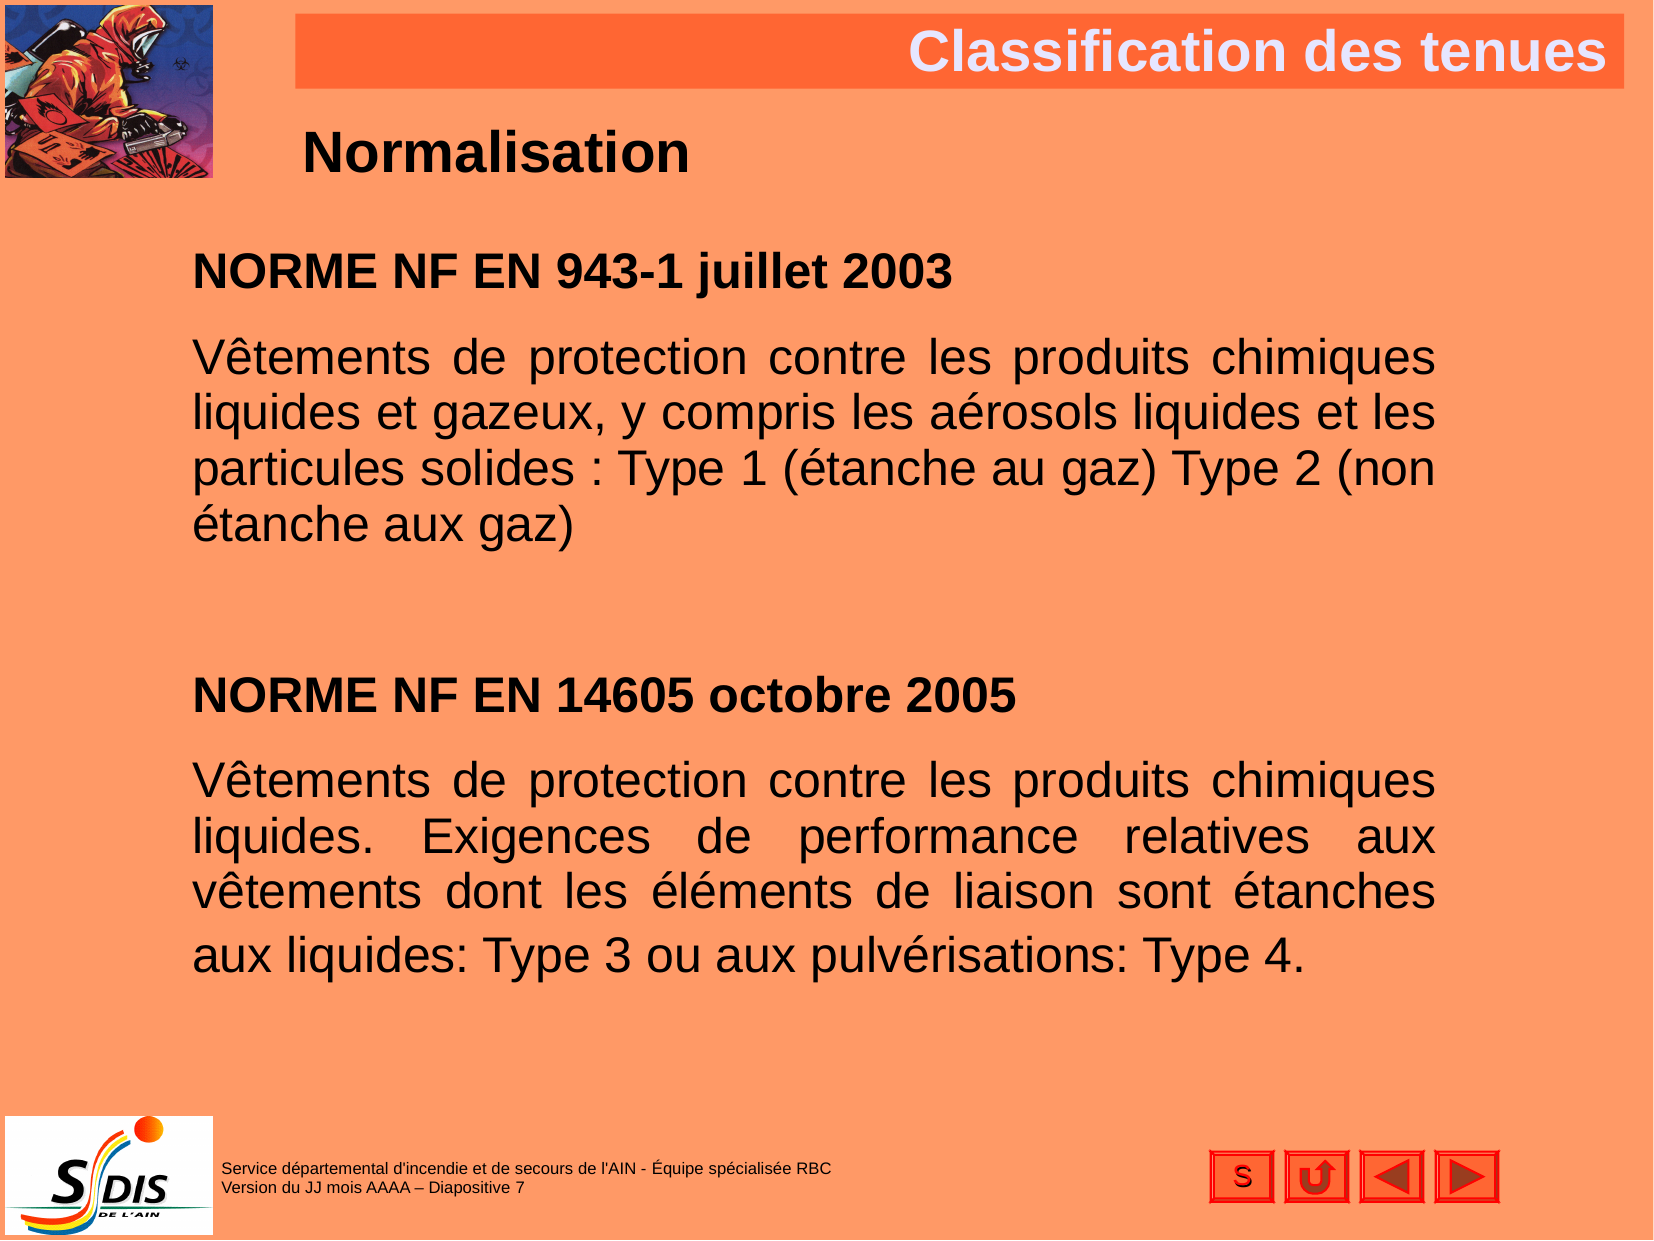

Classification des tenues
Normalisation
# NORME NF EN 943-1 juillet 2003
Vêtements de protection contre les produits chimiques liquides et gazeux, y compris les aérosols liquides et les particules solides : Type 1 (étanche au gaz) Type 2 (non étanche aux gaz)
NORME NF EN 14605 octobre 2005
Vêtements de protection contre les produits chimiques liquides. Exigences de performance relatives aux vêtements dont les éléments de liaison sont étanches aux liquides: Type 3 ou aux pulvérisations: Type 4.